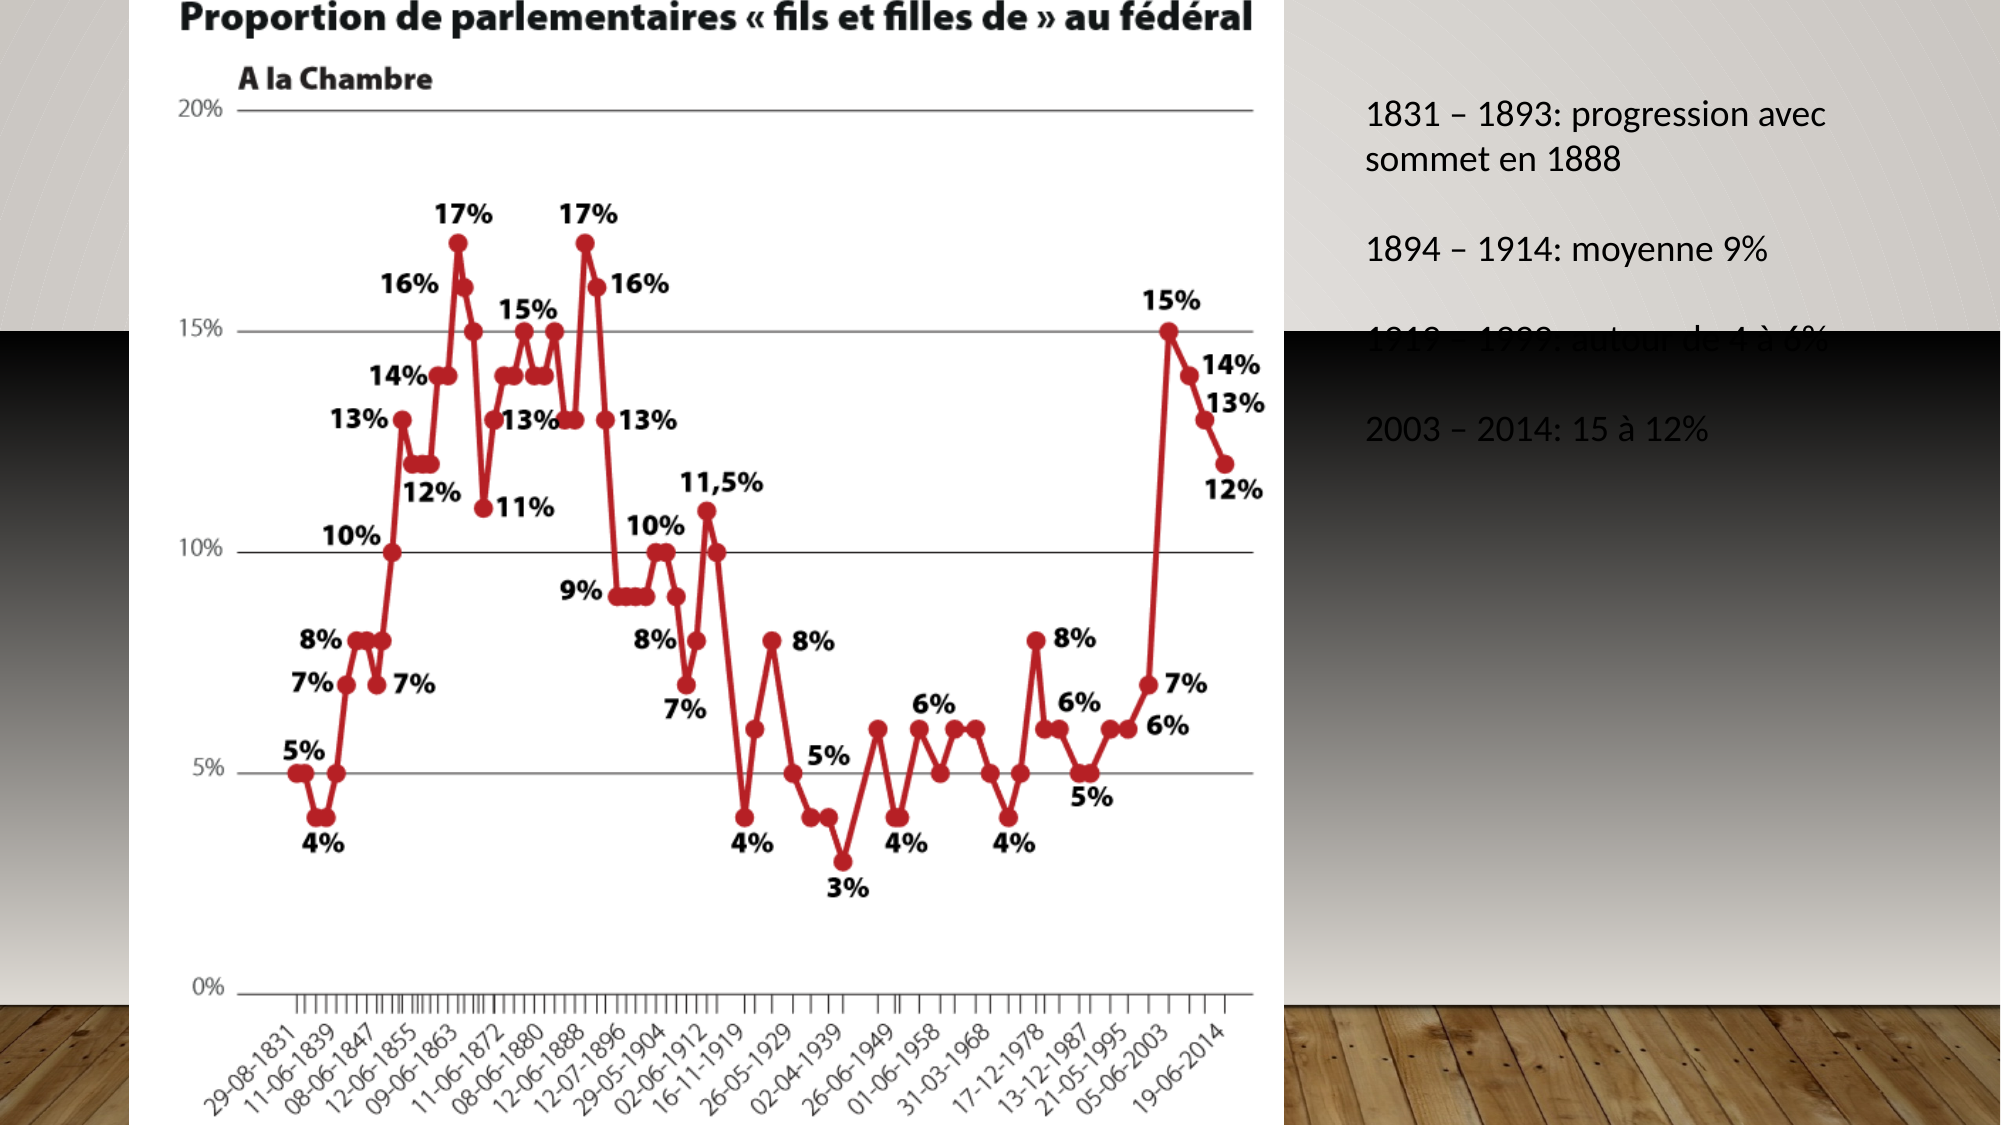

1831 – 1893: progression avec sommet en 1888
1894 – 1914: moyenne 9%
1919 – 1999: autour de 4 à 6%
2003 – 2014: 15 à 12%